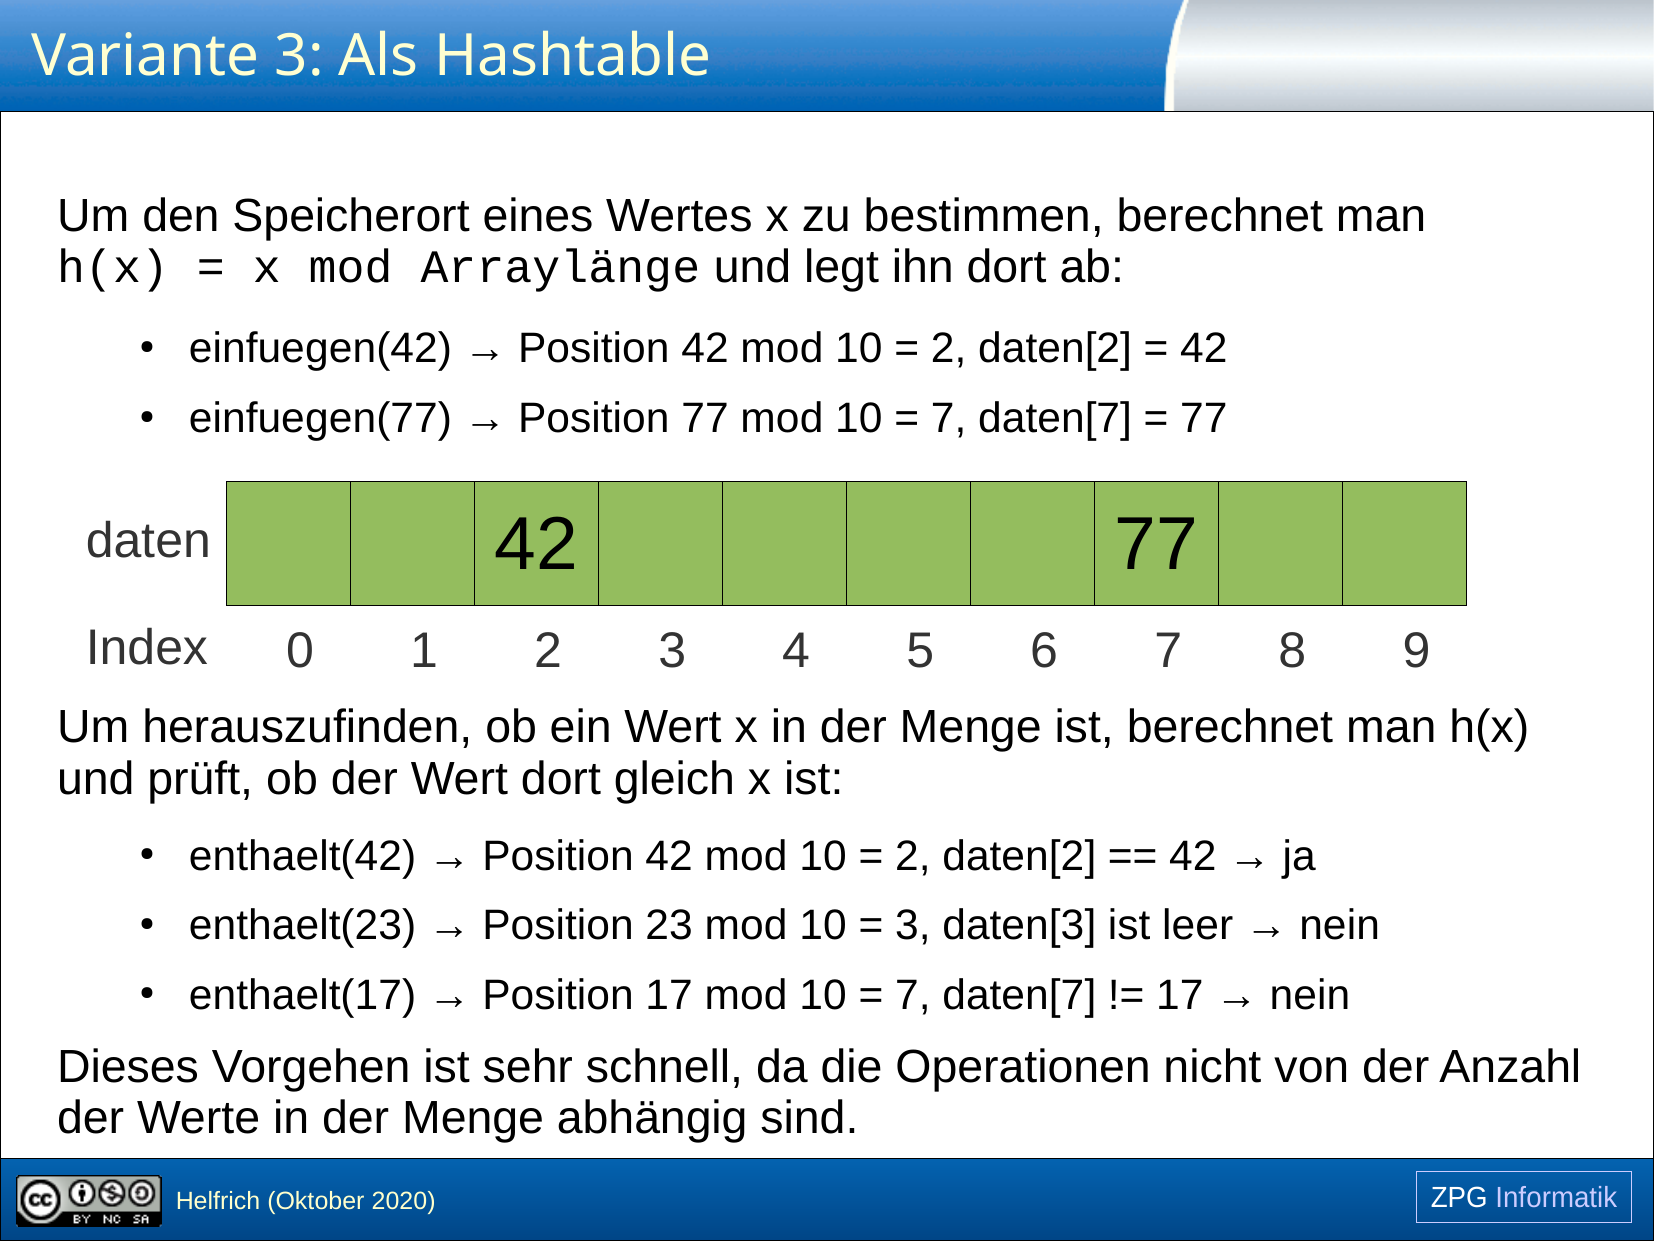

# Variante 3: Als Hashtable
Um den Speicherort eines Wertes x zu bestimmen, berechnet man
h(x) = x mod Arraylänge und legt ihn dort ab:
einfuegen(42) → Position 42 mod 10 = 2, daten[2] = 42
einfuegen(77) → Position 77 mod 10 = 7, daten[7] = 77
Um herauszufinden, ob ein Wert x in der Menge ist, berechnet man h(x) und prüft, ob der Wert dort gleich x ist:
enthaelt(42) → Position 42 mod 10 = 2, daten[2] == 42 → ja
enthaelt(23) → Position 23 mod 10 = 3, daten[3] ist leer → nein
enthaelt(17) → Position 17 mod 10 = 7, daten[7] != 17 → nein
Dieses Vorgehen ist sehr schnell, da die Operationen nicht von der Anzahl der Werte in der Menge abhängig sind.
daten
Index
0
1
2
3
4
5
6
7
8
9
42
77